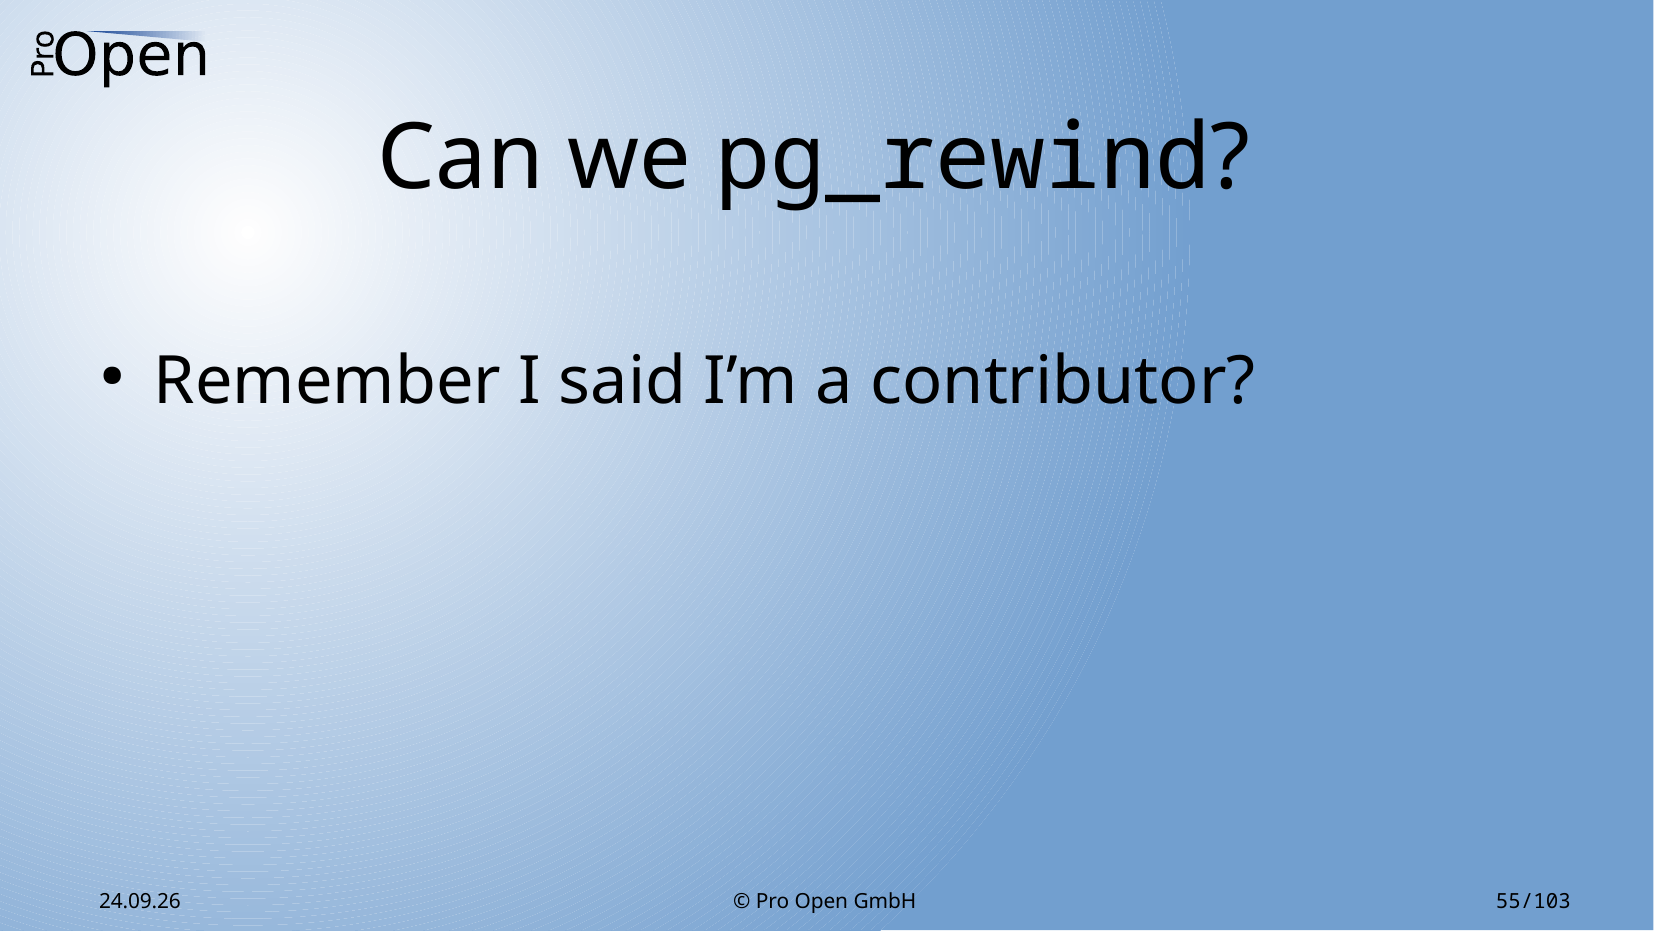

# Can we pg_rewind?
Remember I said I’m a contributor?
© Pro Open GmbH
55